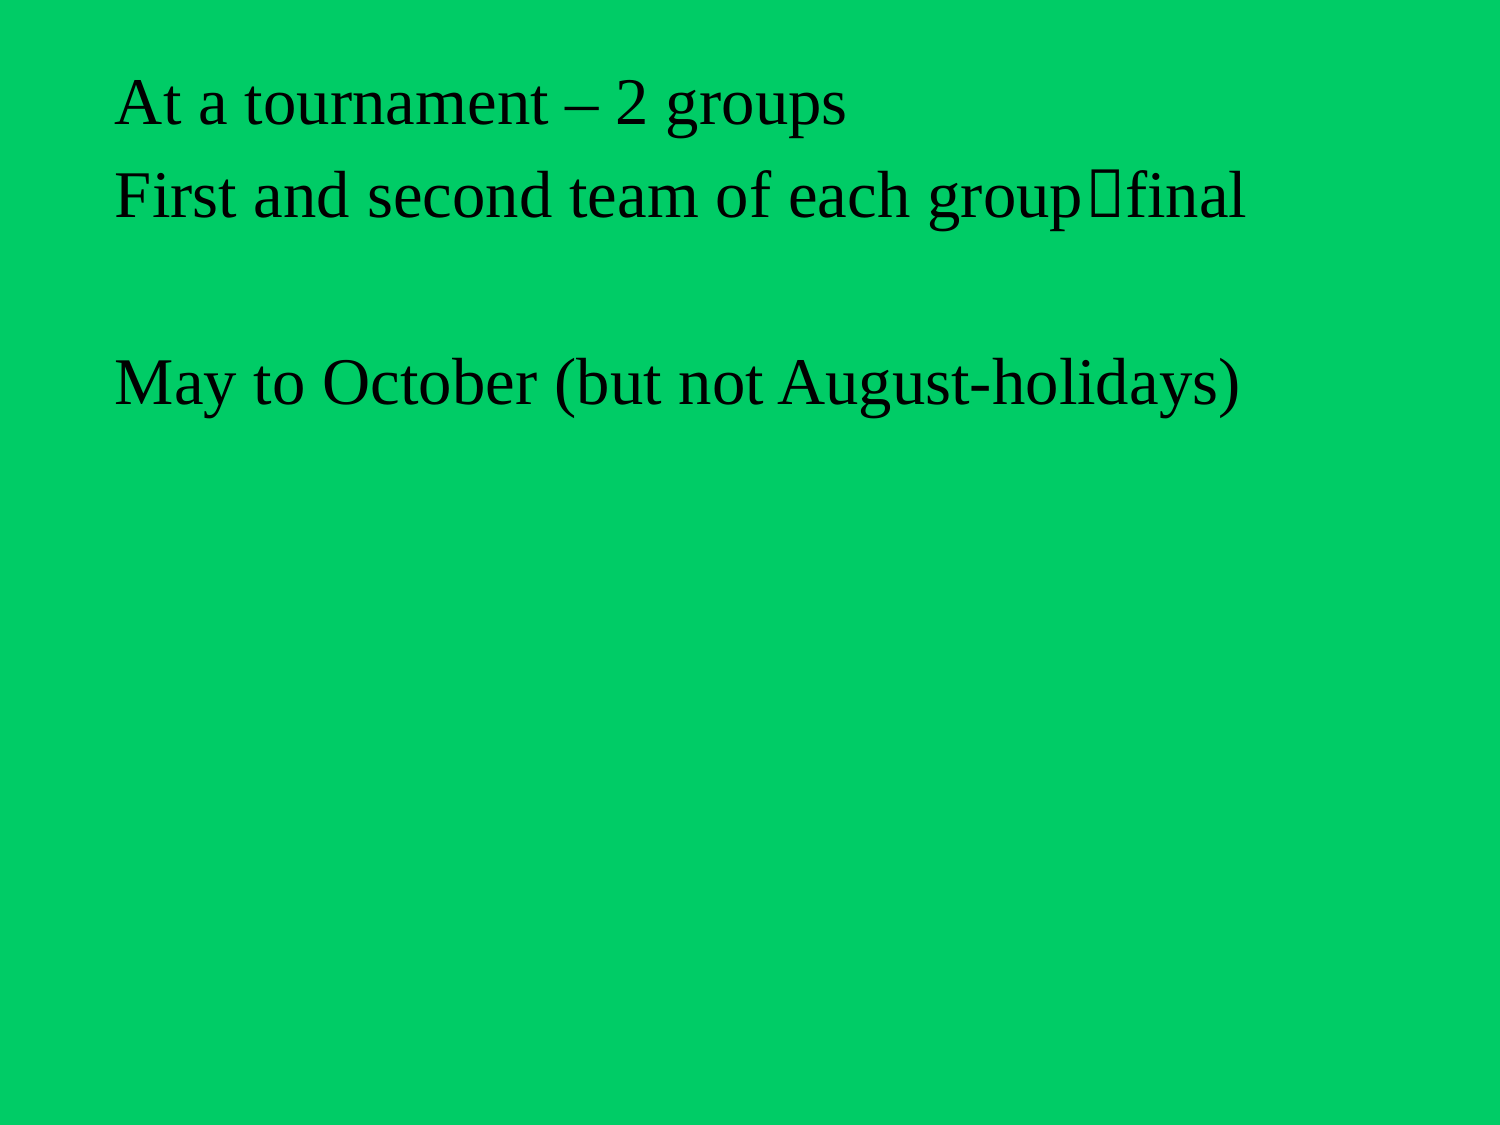

# At a tournament – 2 groups
First and second team of each groupfinal
May to October (but not August-holidays)